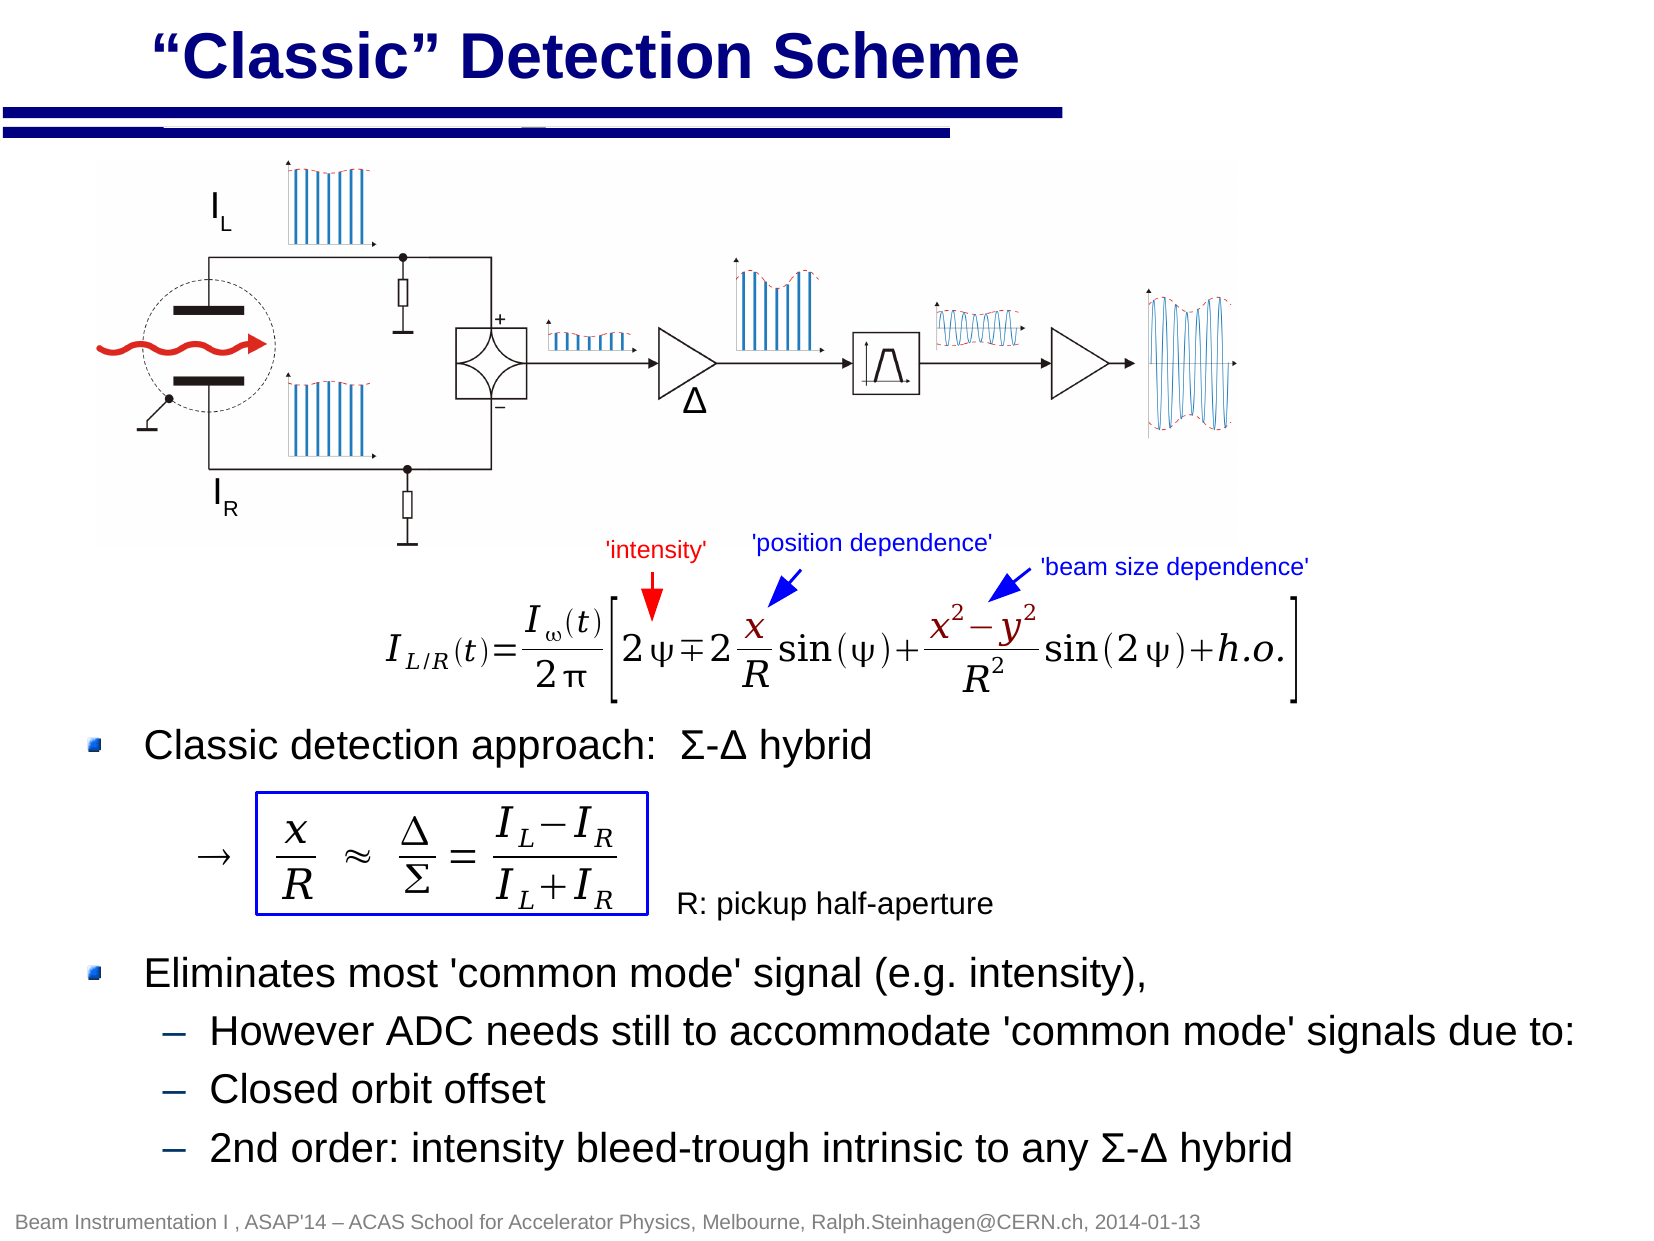

# “Classic” Detection Scheme
IL
Δ
IR
'position dependence'
'intensity'
'beam size dependence'
Classic detection approach: Σ-Δ hybrid
Eliminates most 'common mode' signal (e.g. intensity),
However ADC needs still to accommodate 'common mode' signals due to:
Closed orbit offset
2nd order: intensity bleed-trough intrinsic to any Σ-Δ hybrid
R: pickup half-aperture